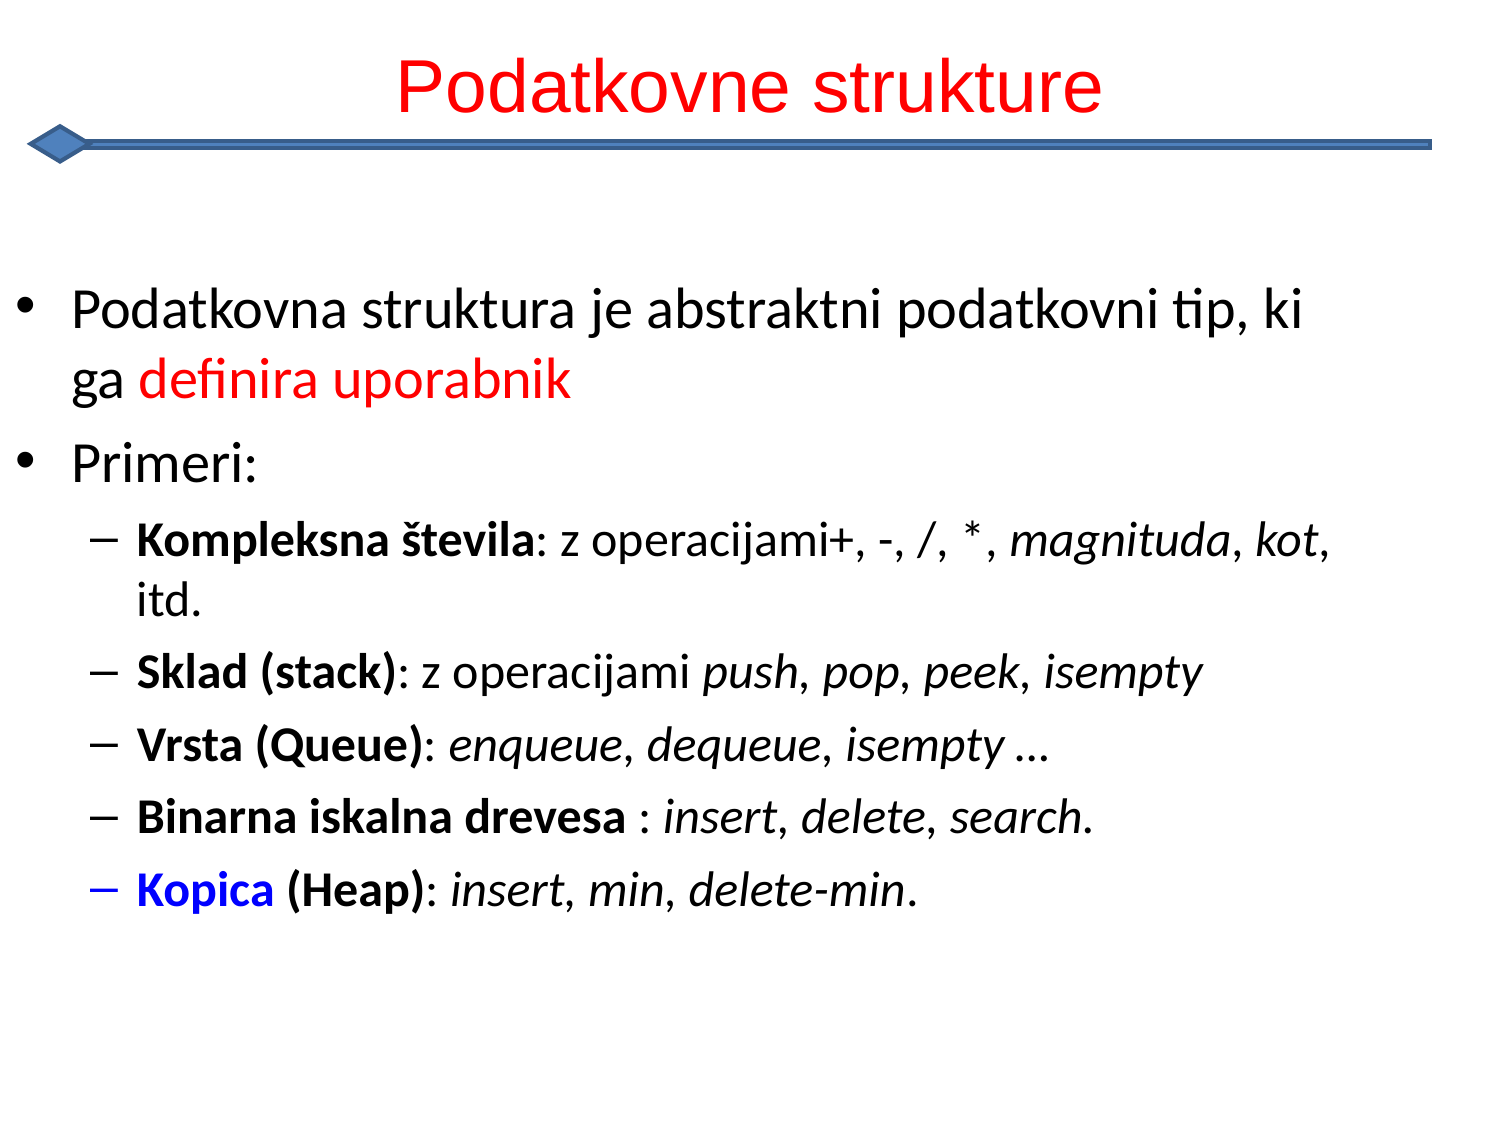

# Podatkovne strukture
Podatkovna struktura je abstraktni podatkovni tip, ki ga definira uporabnik
Primeri:
Kompleksna števila: z operacijami+, -, /, *, magnituda, kot, itd.
Sklad (stack): z operacijami push, pop, peek, isempty
Vrsta (Queue): enqueue, dequeue, isempty …
Binarna iskalna drevesa : insert, delete, search.
Kopica (Heap): insert, min, delete-min.